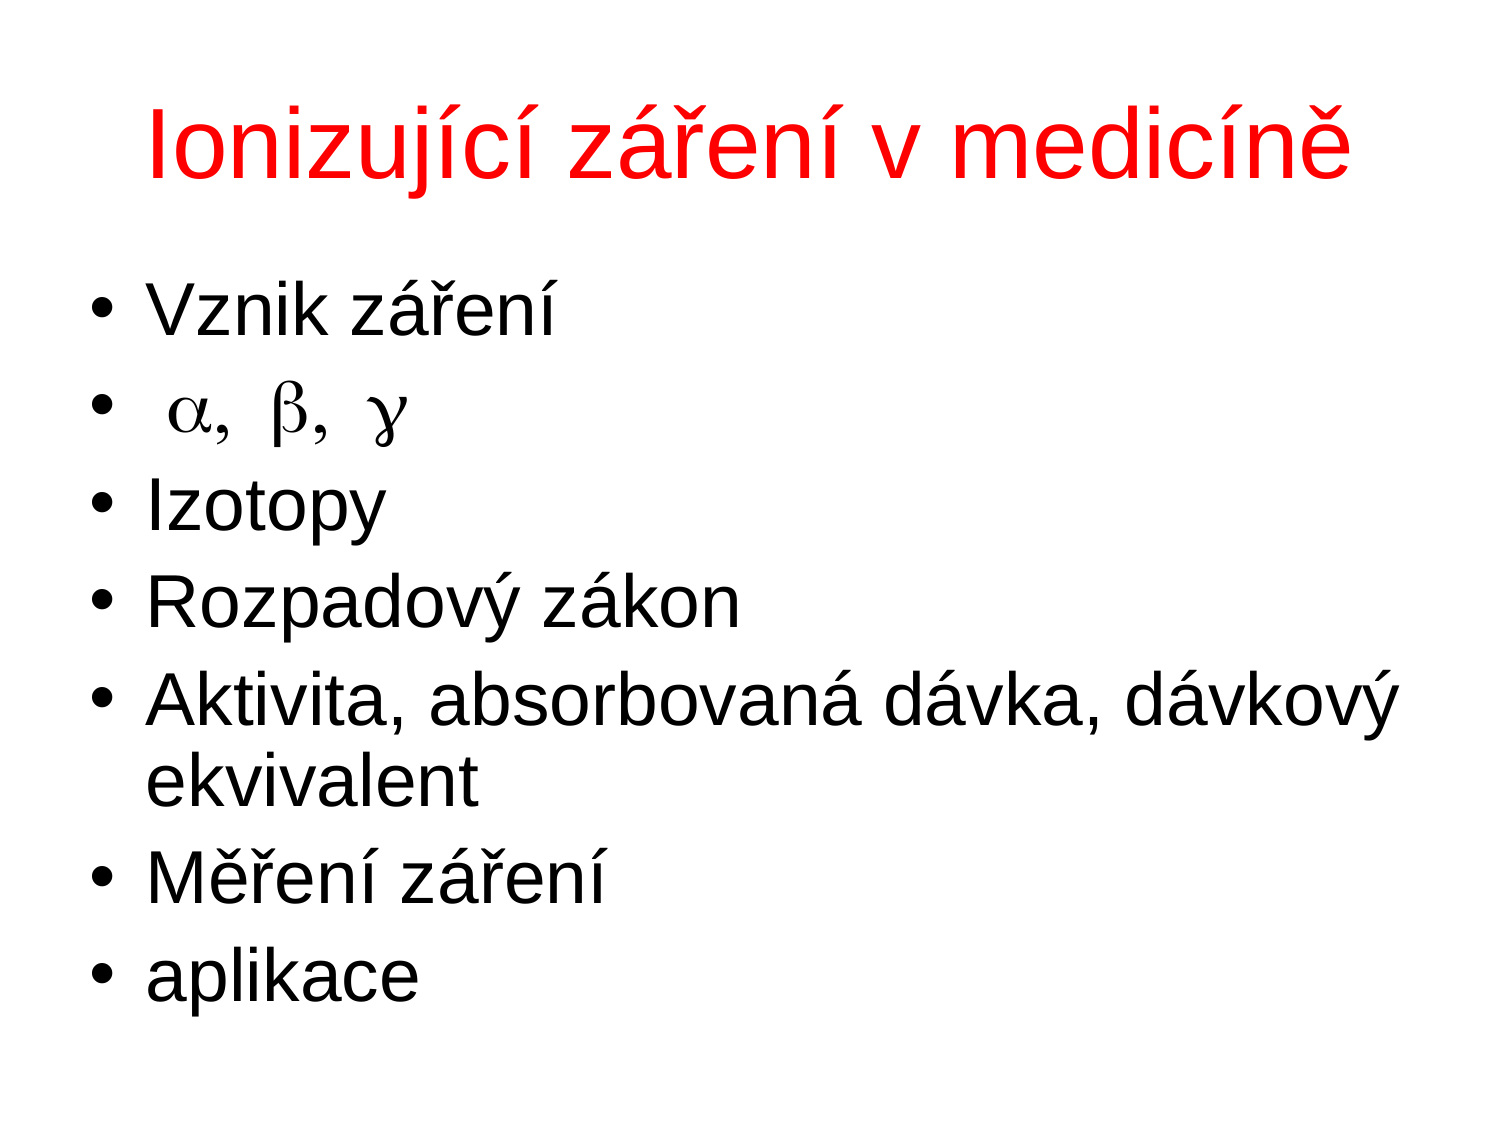

# Ionizující záření v medicíně
Vznik záření
 
Izotopy
Rozpadový zákon
Aktivita, absorbovaná dávka, dávkový ekvivalent
Měření záření
aplikace